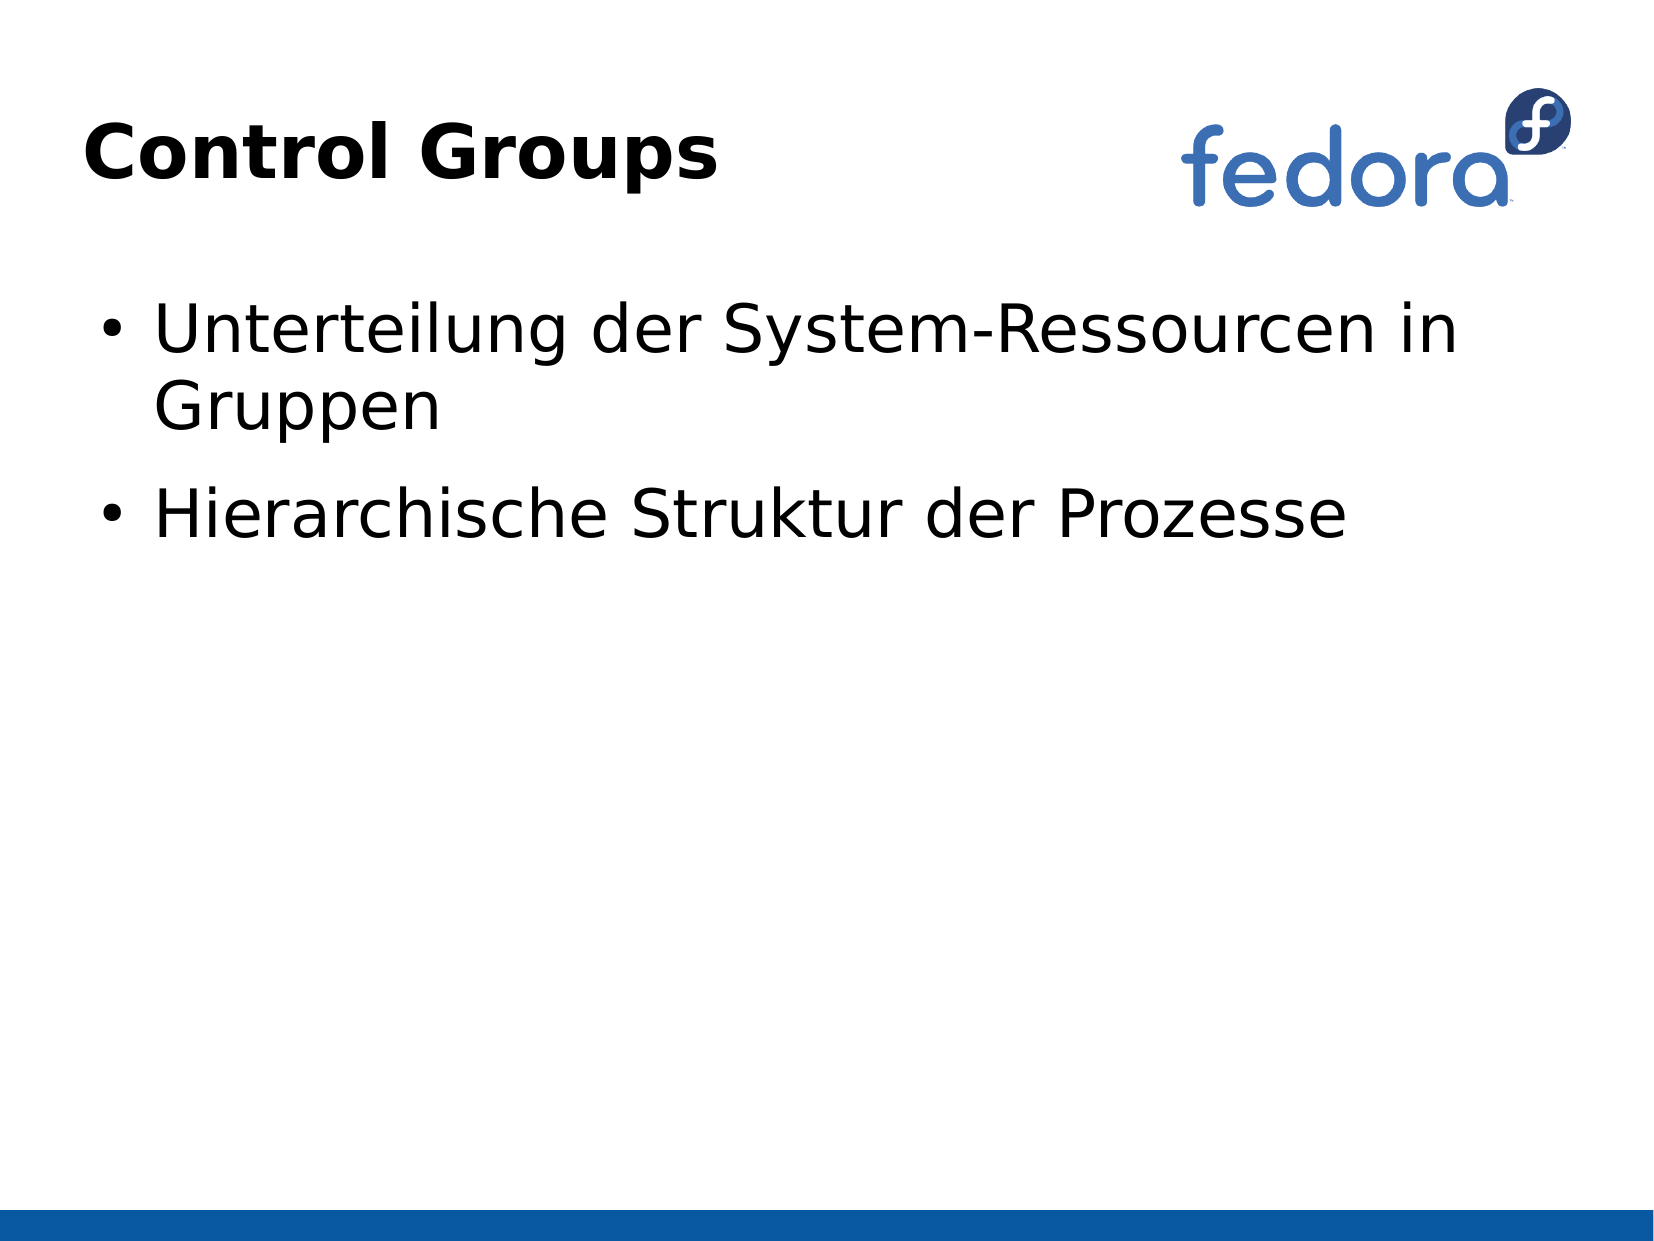

# Control Groups
Unterteilung der System-Ressourcen in Gruppen
Hierarchische Struktur der Prozesse